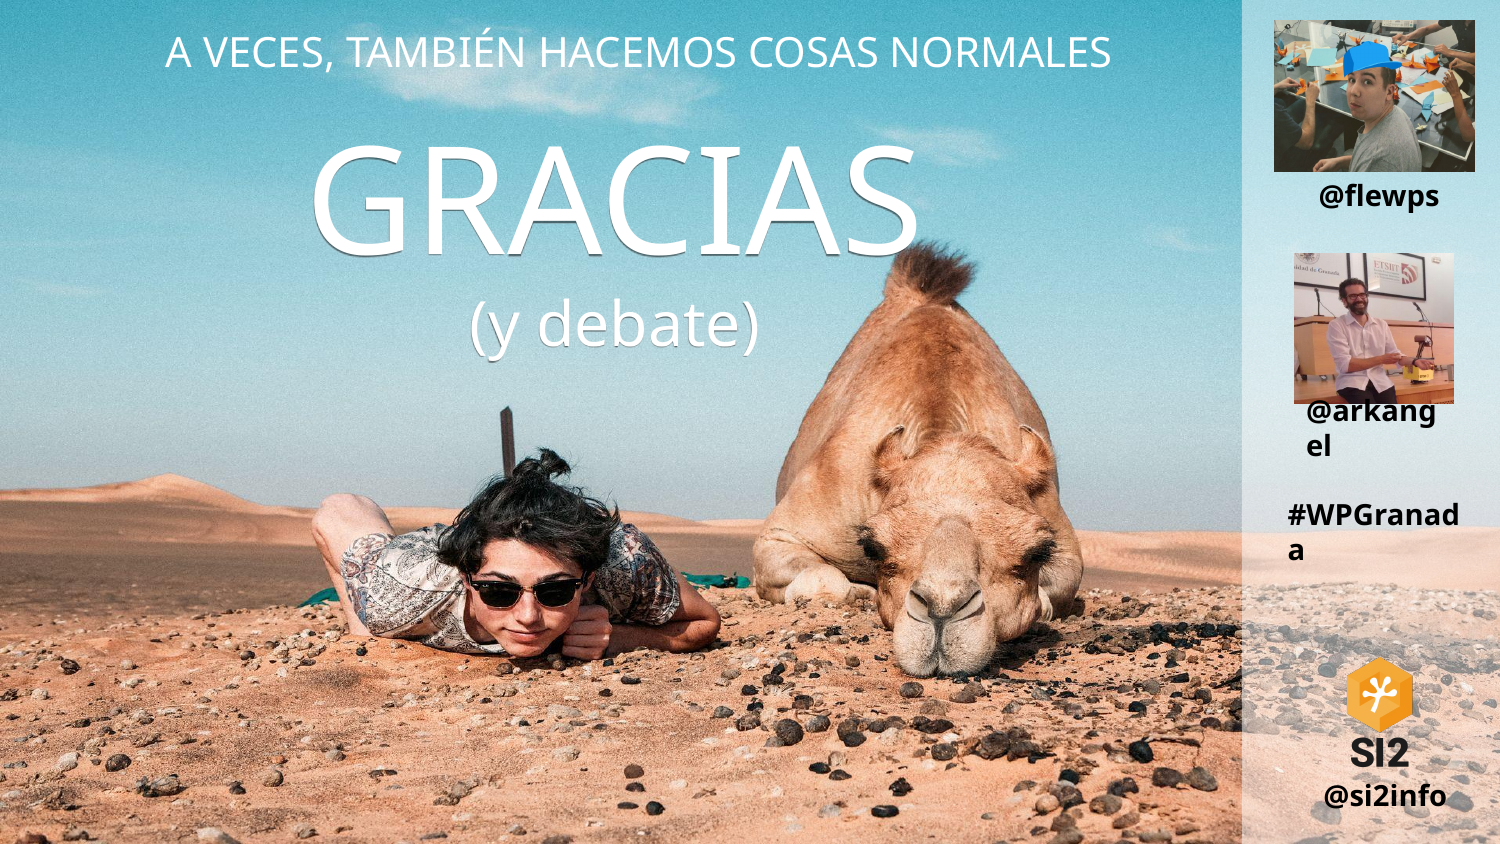

A VECES, TAMBIÉN HACEMOS COSAS NORMALES
GRACIAS
(y debate)
@flewps
@arkangel
#WPGranada
@si2info